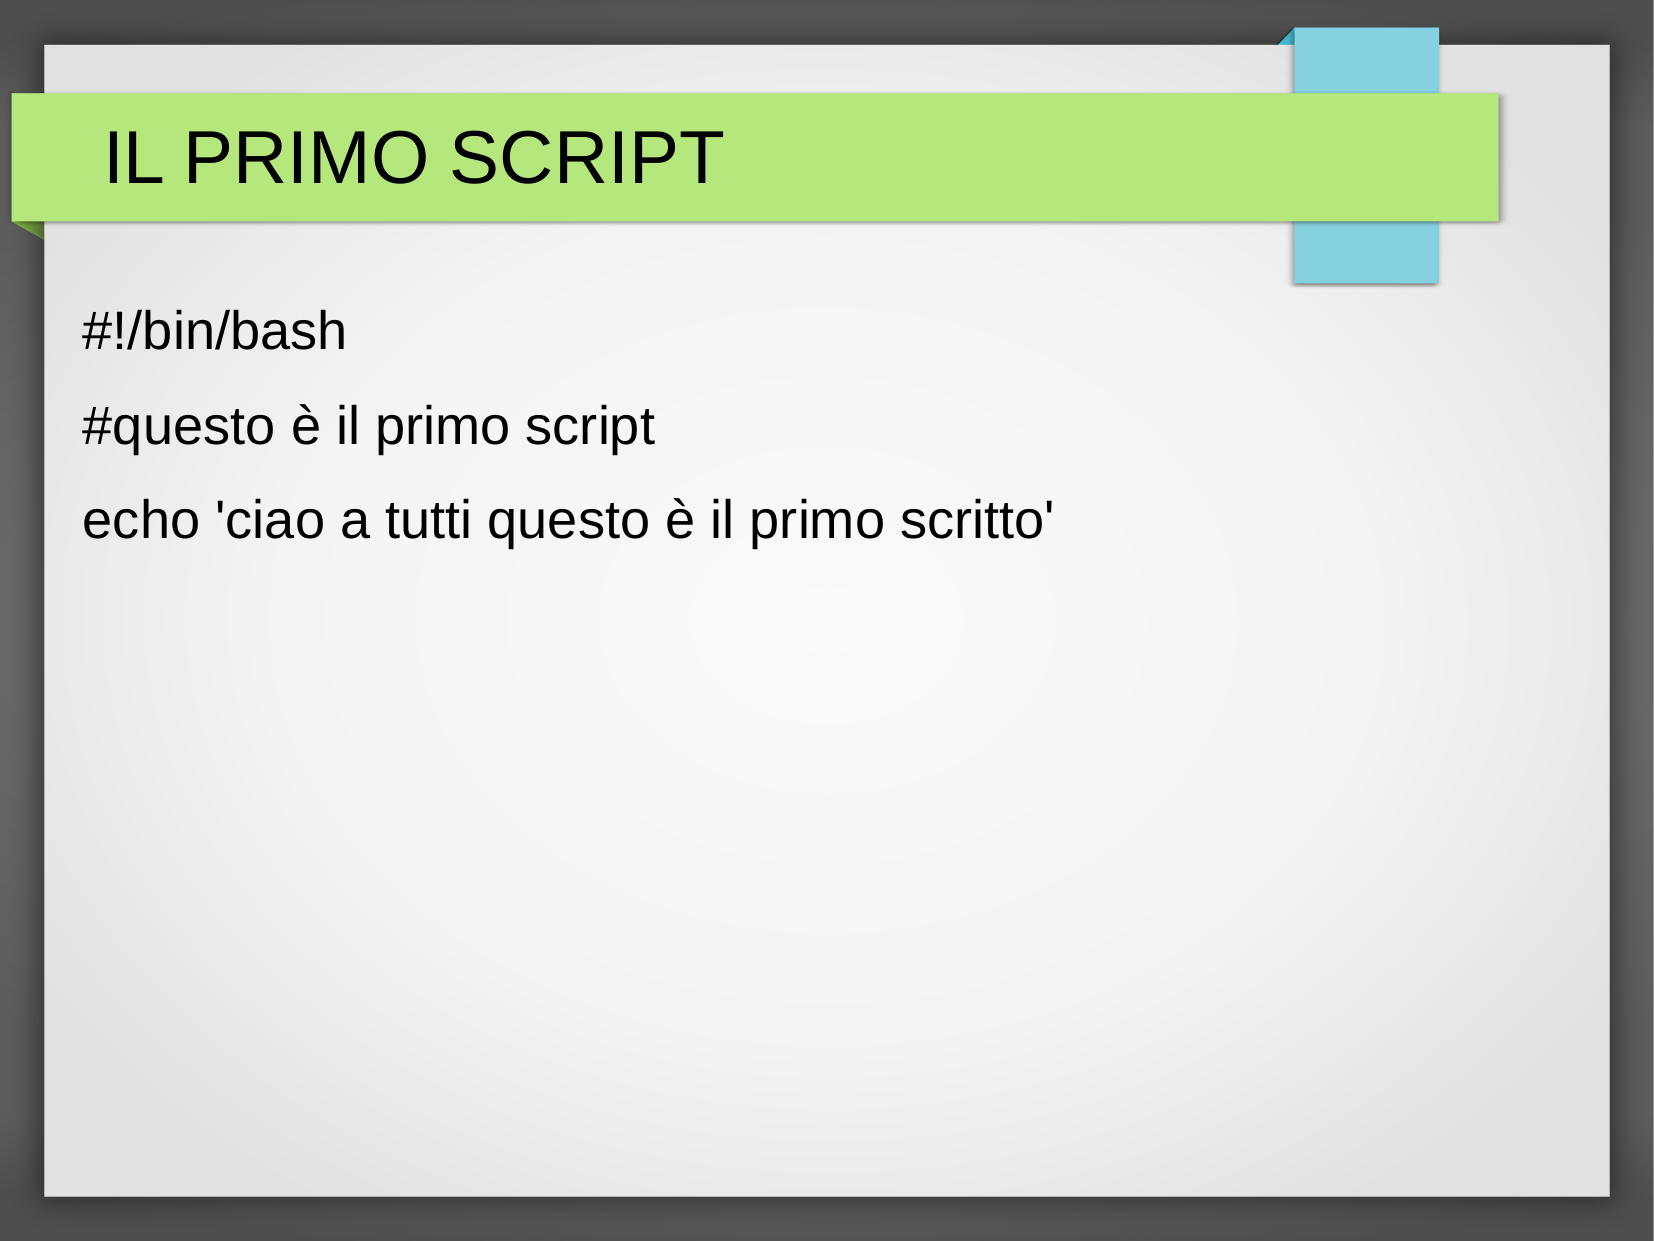

# IL PRIMO SCRIPT
#!/bin/bash
#questo è il primo script
echo 'ciao a tutti questo è il primo scritto'